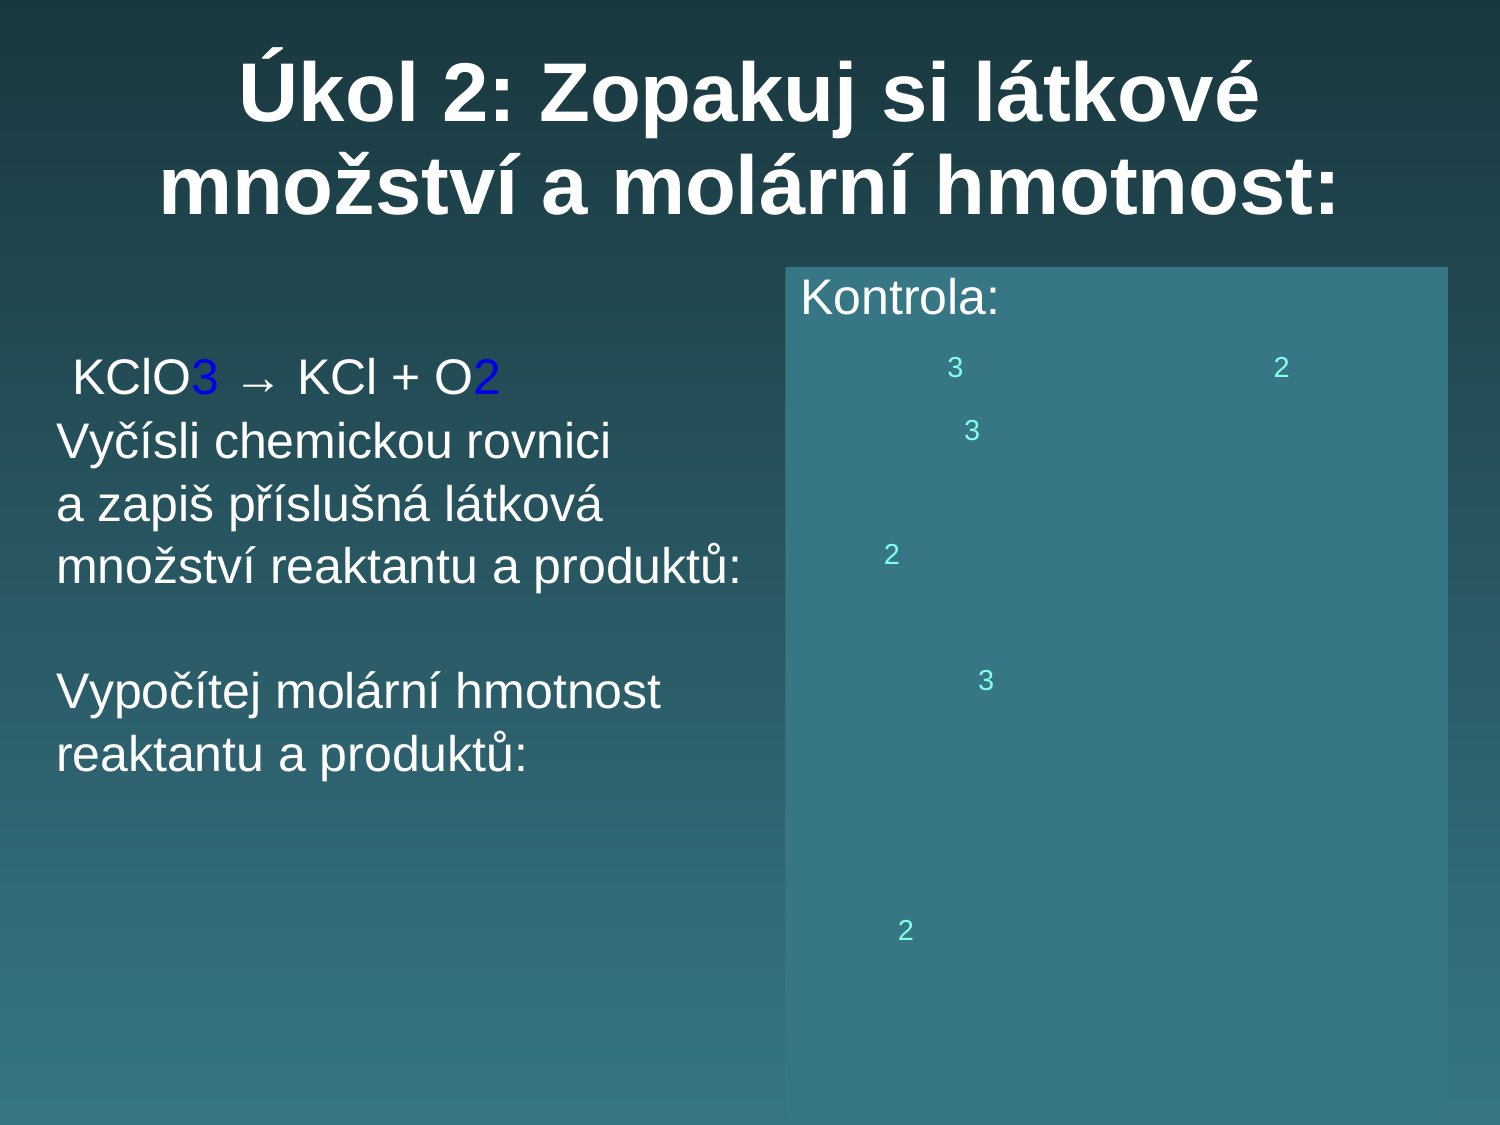

# Úkol 2: Zopakuj si látkové množství a molární hmotnost:
 KClO3 → KCl + O2
Vyčísli chemickou rovnici
a zapiš příslušná látková
množství reaktantu a produktů:
Vypočítej molární hmotnost
reaktantu a produktů:
Kontrola:
2KClO3 → 2KCl + 3O2
n(KClO3) = 2 mol
n(KCl ) = 2 mol
n(O2) = 3 mol
M(KClO3) = 39 + 35,5 +
+ 3 · 16 = 122,5 g/mol
M(KCl) = 39 + 35,5 =
= 74,5 g/mol
M(O2) = 2 · 16 = 32 g/mol